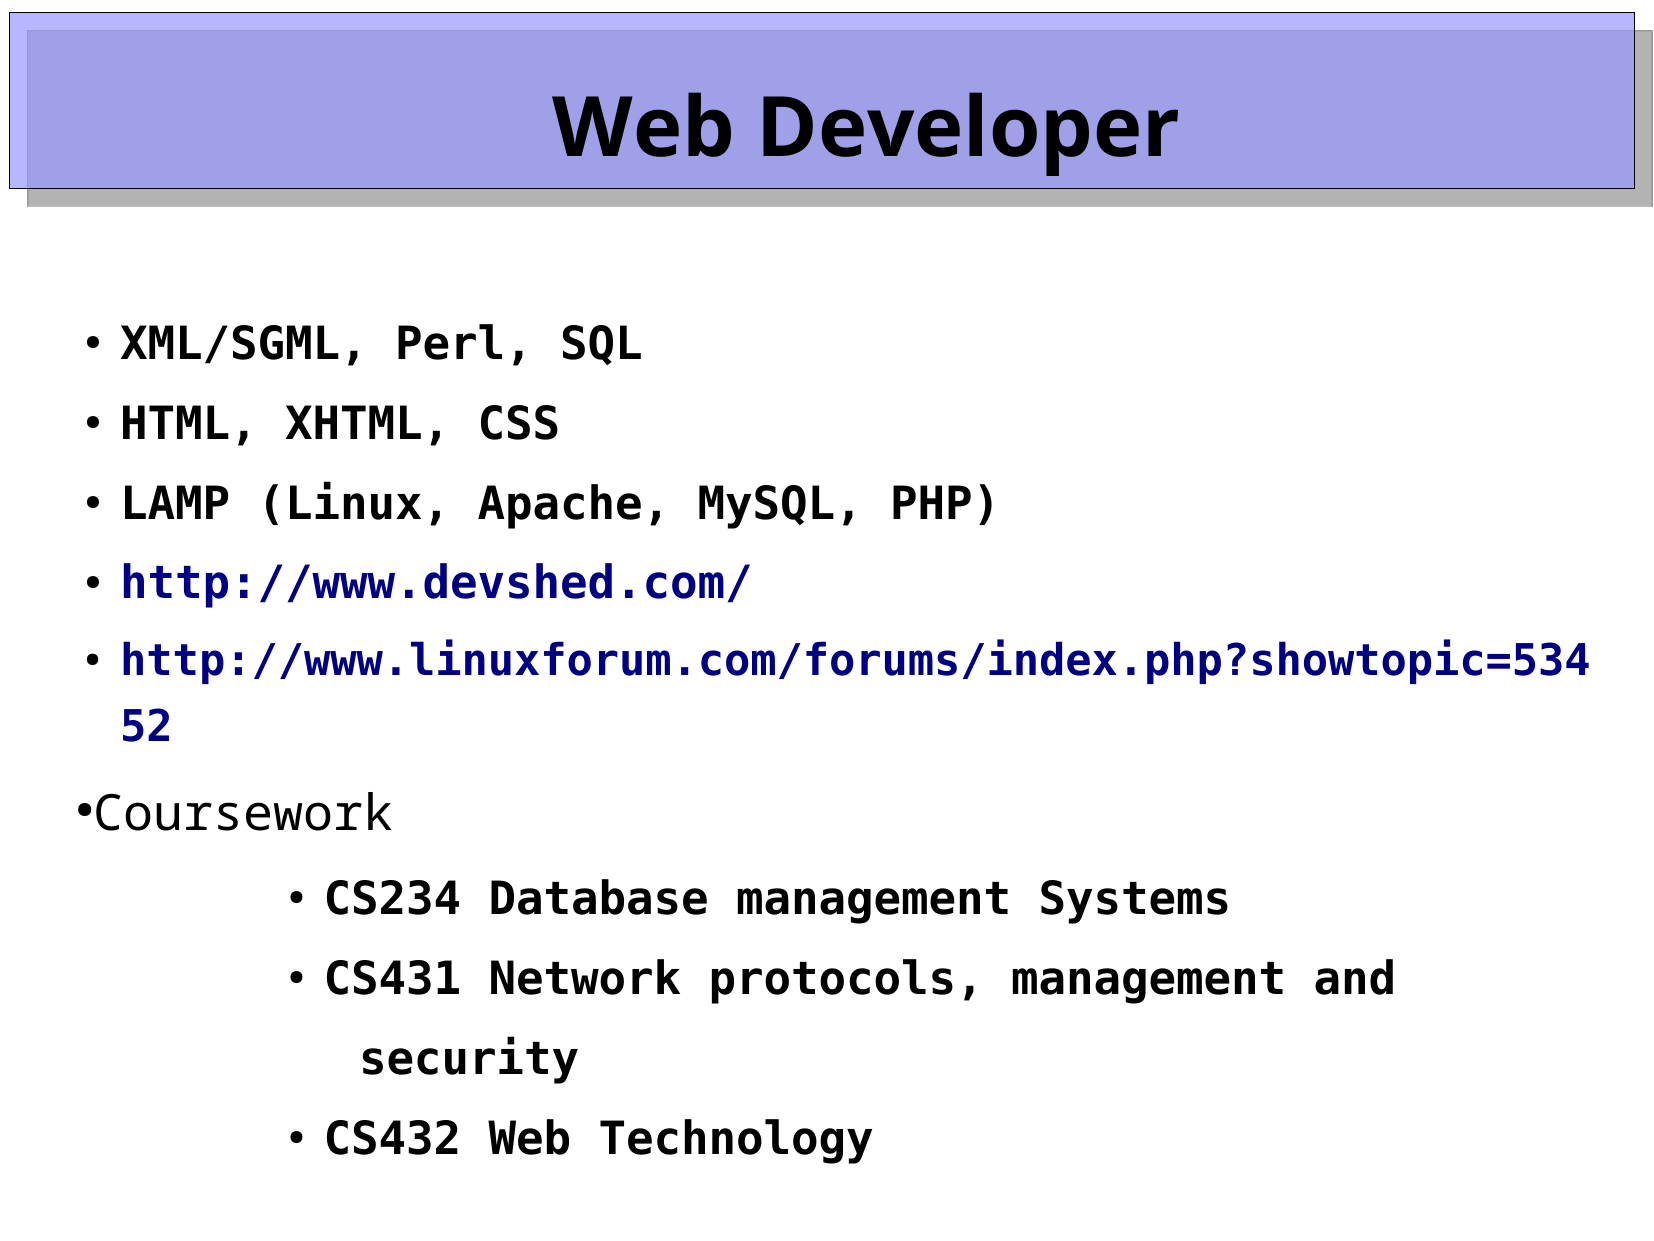

Web Developer
XML/SGML, Perl, SQL
HTML, XHTML, CSS
LAMP (Linux, Apache, MySQL, PHP)
http://www.devshed.com/
http://www.linuxforum.com/forums/index.php?showtopic=53452
Coursework
CS234 Database management Systems
CS431 Network protocols, management and security
CS432 Web Technology